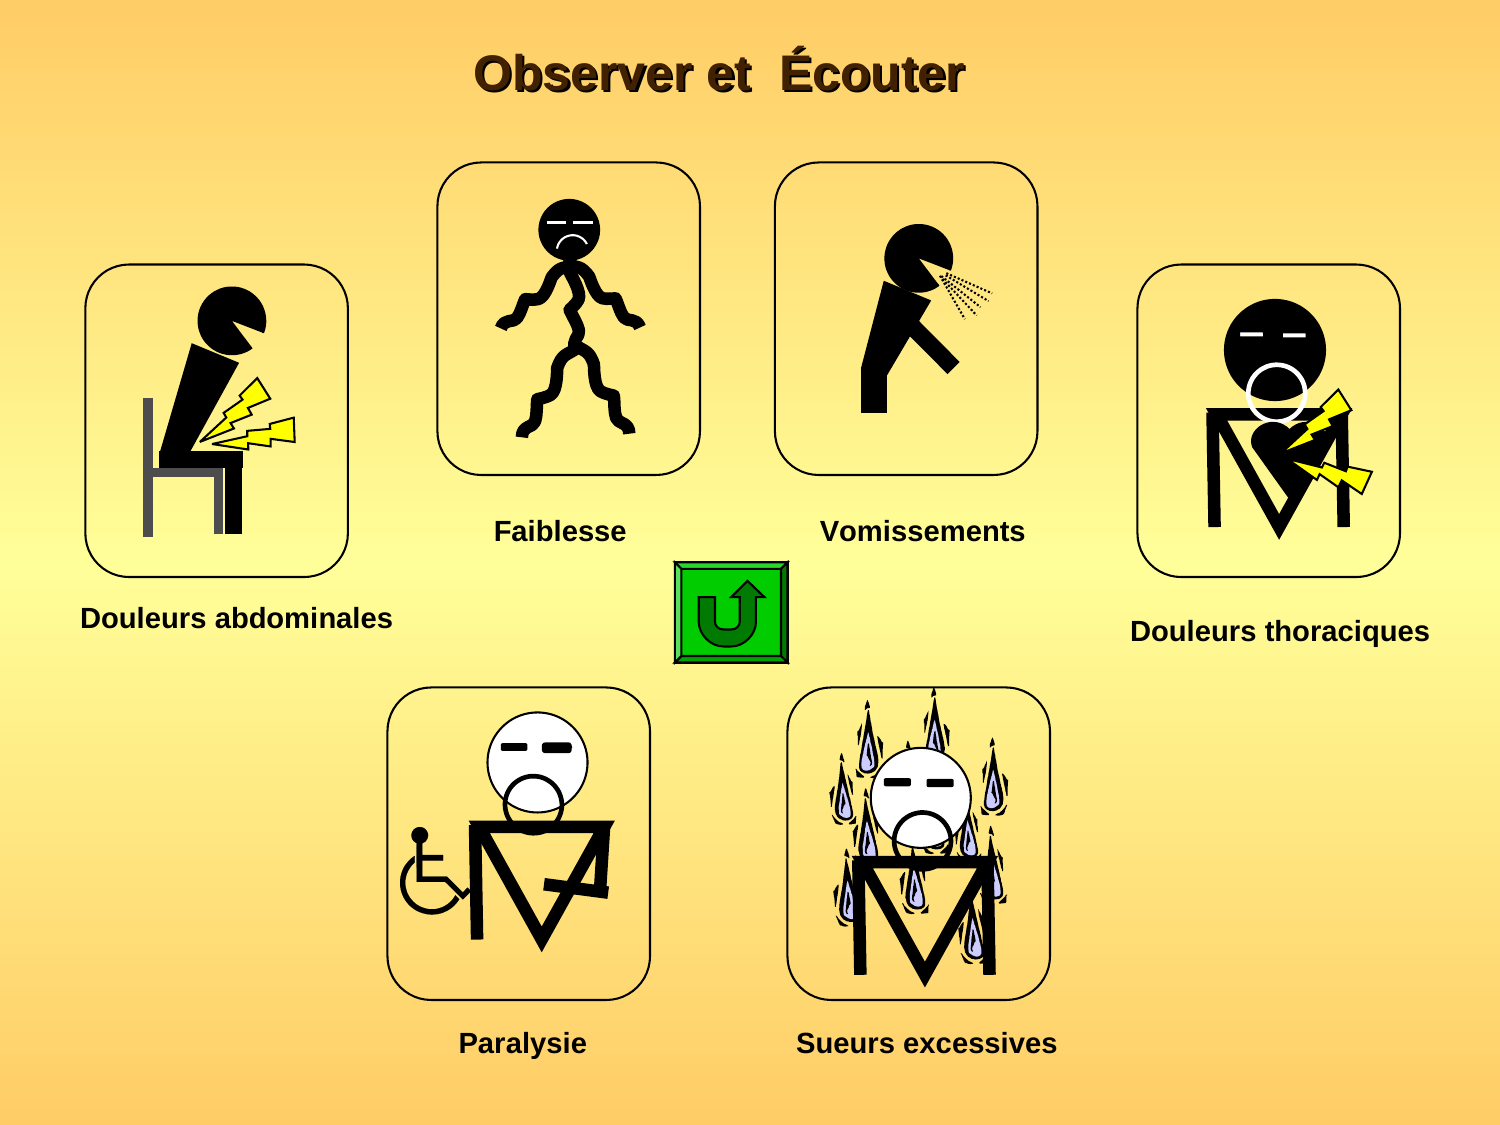

Observer et Écouter
Faiblesse
Vomissements
Douleurs abdominales
Douleurs thoraciques
Paralysie
Sueurs excessives